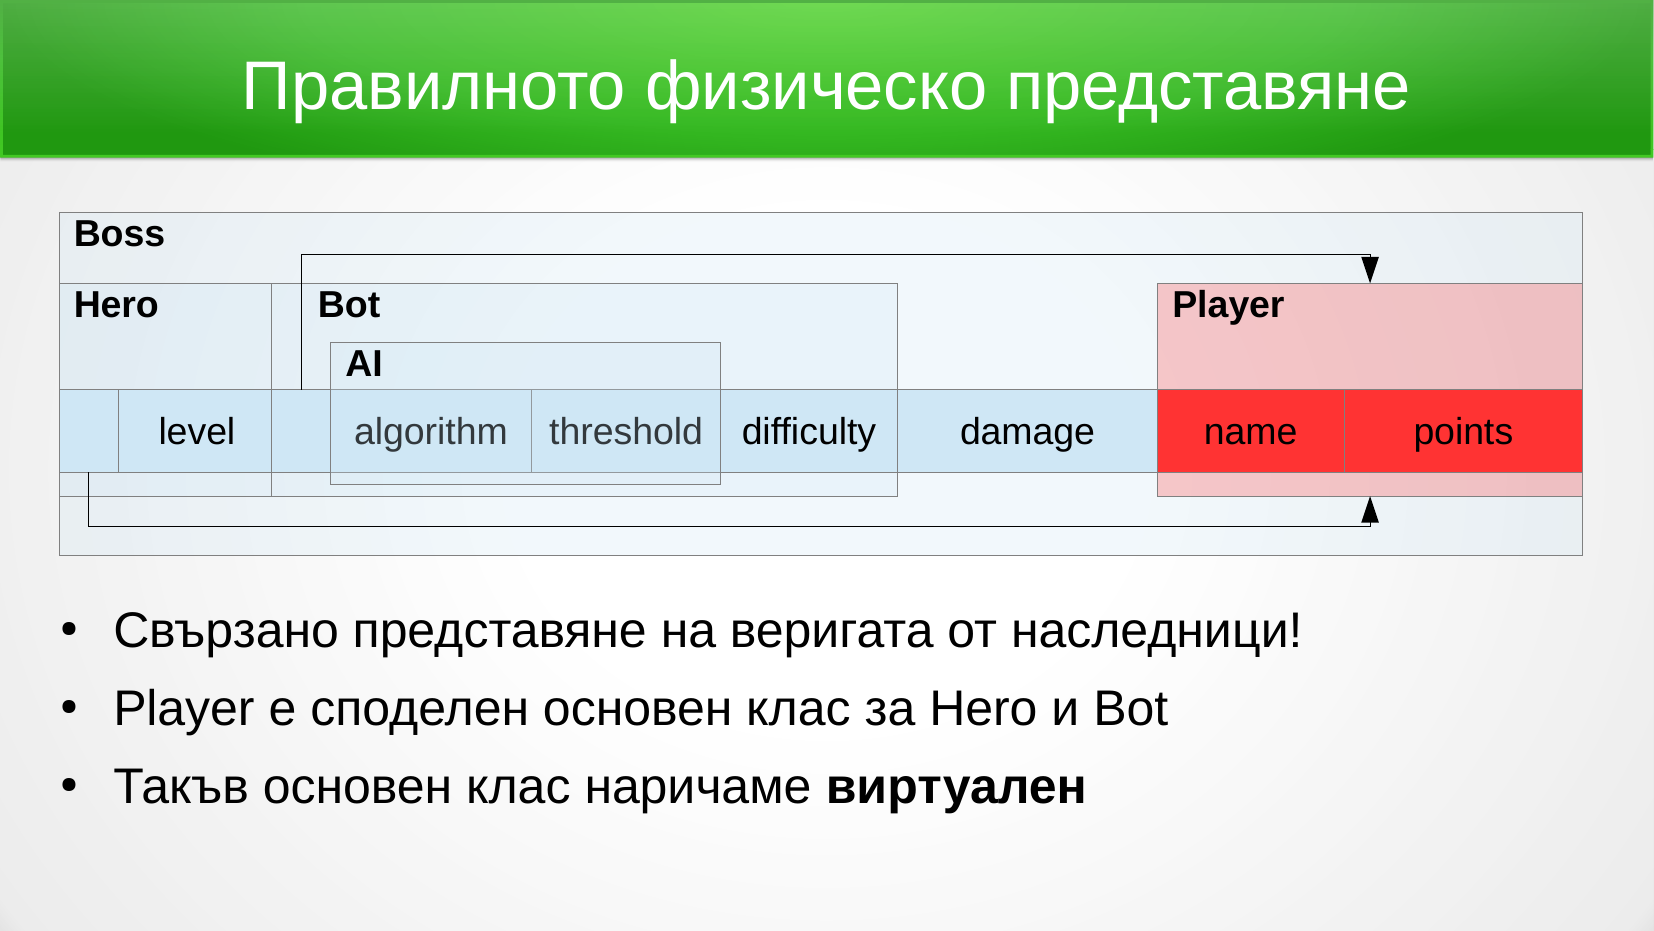

# Правилното физическо представяне
Boss
Hero
 Bot
Player
AI
level
algorithm
threshold
difficulty
damage
name
points
Свързано представяне на веригата от наследници!
Player е споделен основен клас за Hero и Bot
Такъв основен клас наричаме виртуален